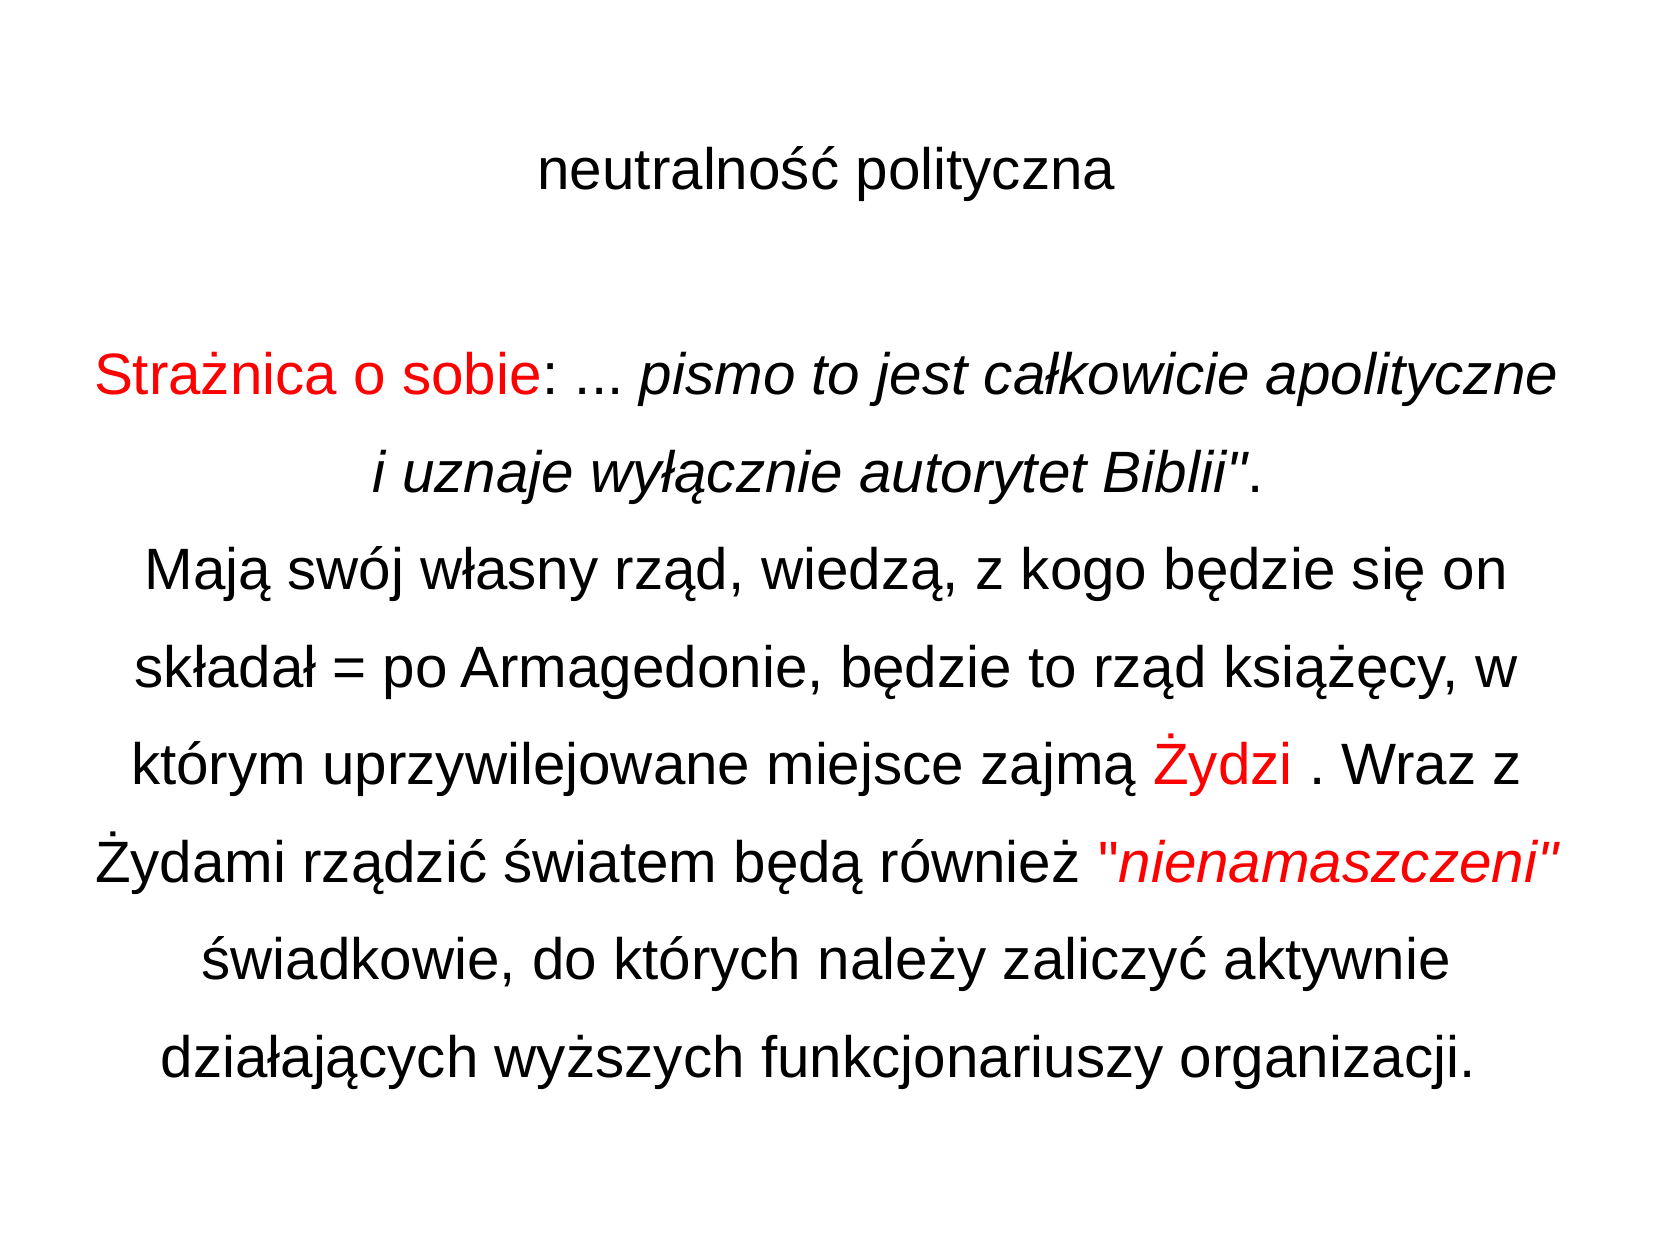

# neutralność polityczna
Strażnica o sobie: ... pismo to jest całkowicie apolityczne i uznaje wyłącznie autorytet Biblii".
Mają swój własny rząd, wiedzą, z kogo będzie się on składał = po Armagedonie, będzie to rząd książęcy, w którym uprzywilejowane miejsce zajmą Żydzi . Wraz z Żydami rządzić światem będą również "nienamaszczeni" świadkowie, do których należy zaliczyć aktywnie działających wyższych funkcjonariuszy organizacji.